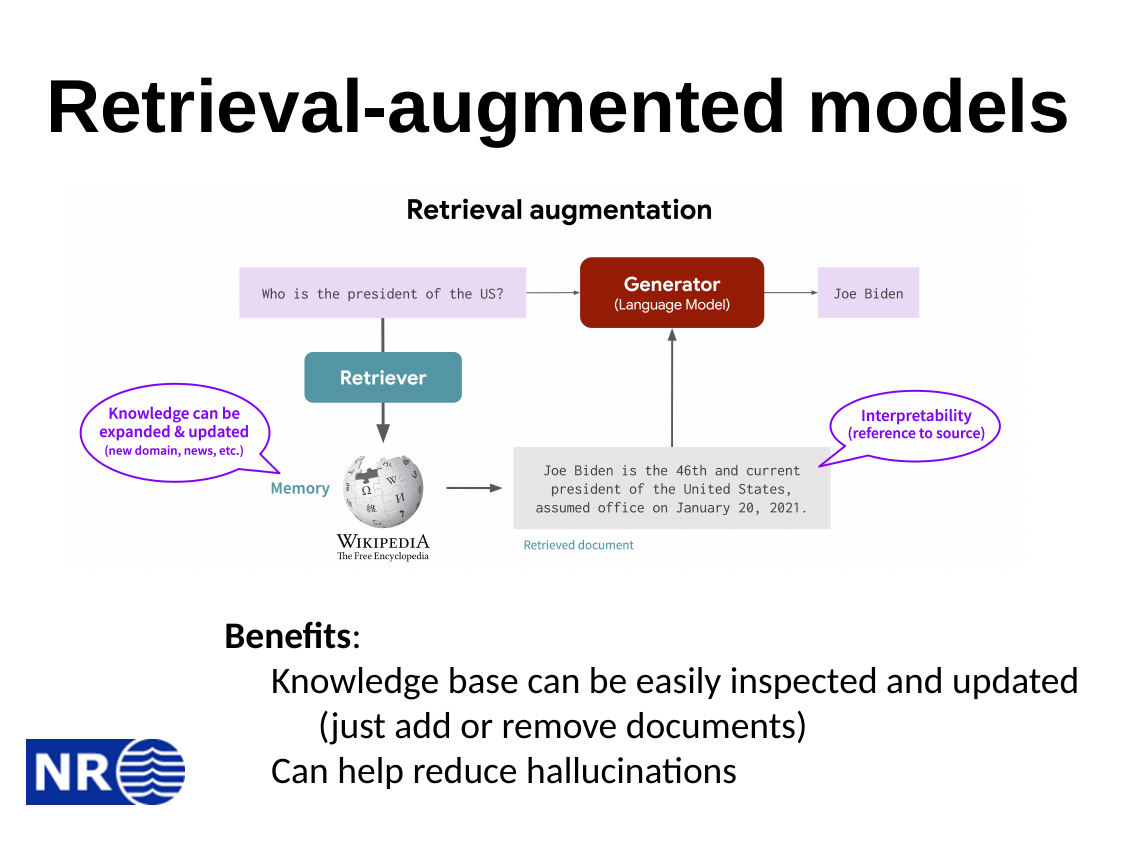

# Retrieval-augmented models
Benefits:
Knowledge base can be easily inspected and updated (just add or remove documents)
Can help reduce hallucinations